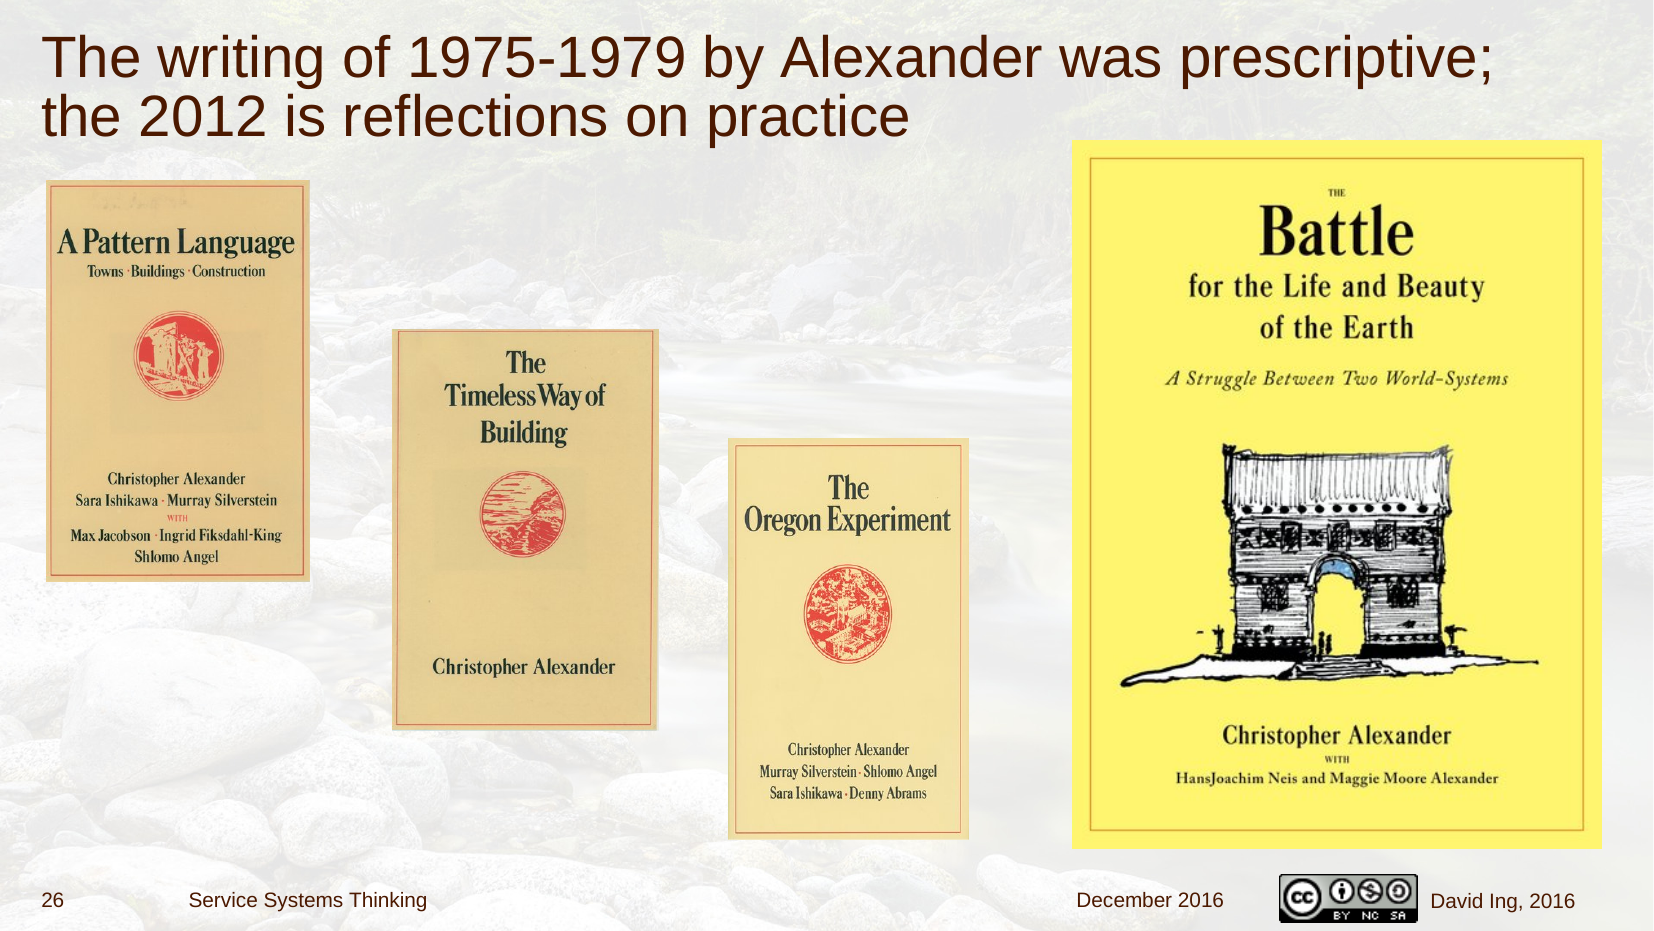

# The writing of 1975-1979 by Alexander was prescriptive; the 2012 is reflections on practice
Service Systems Thinking
December 2016
26